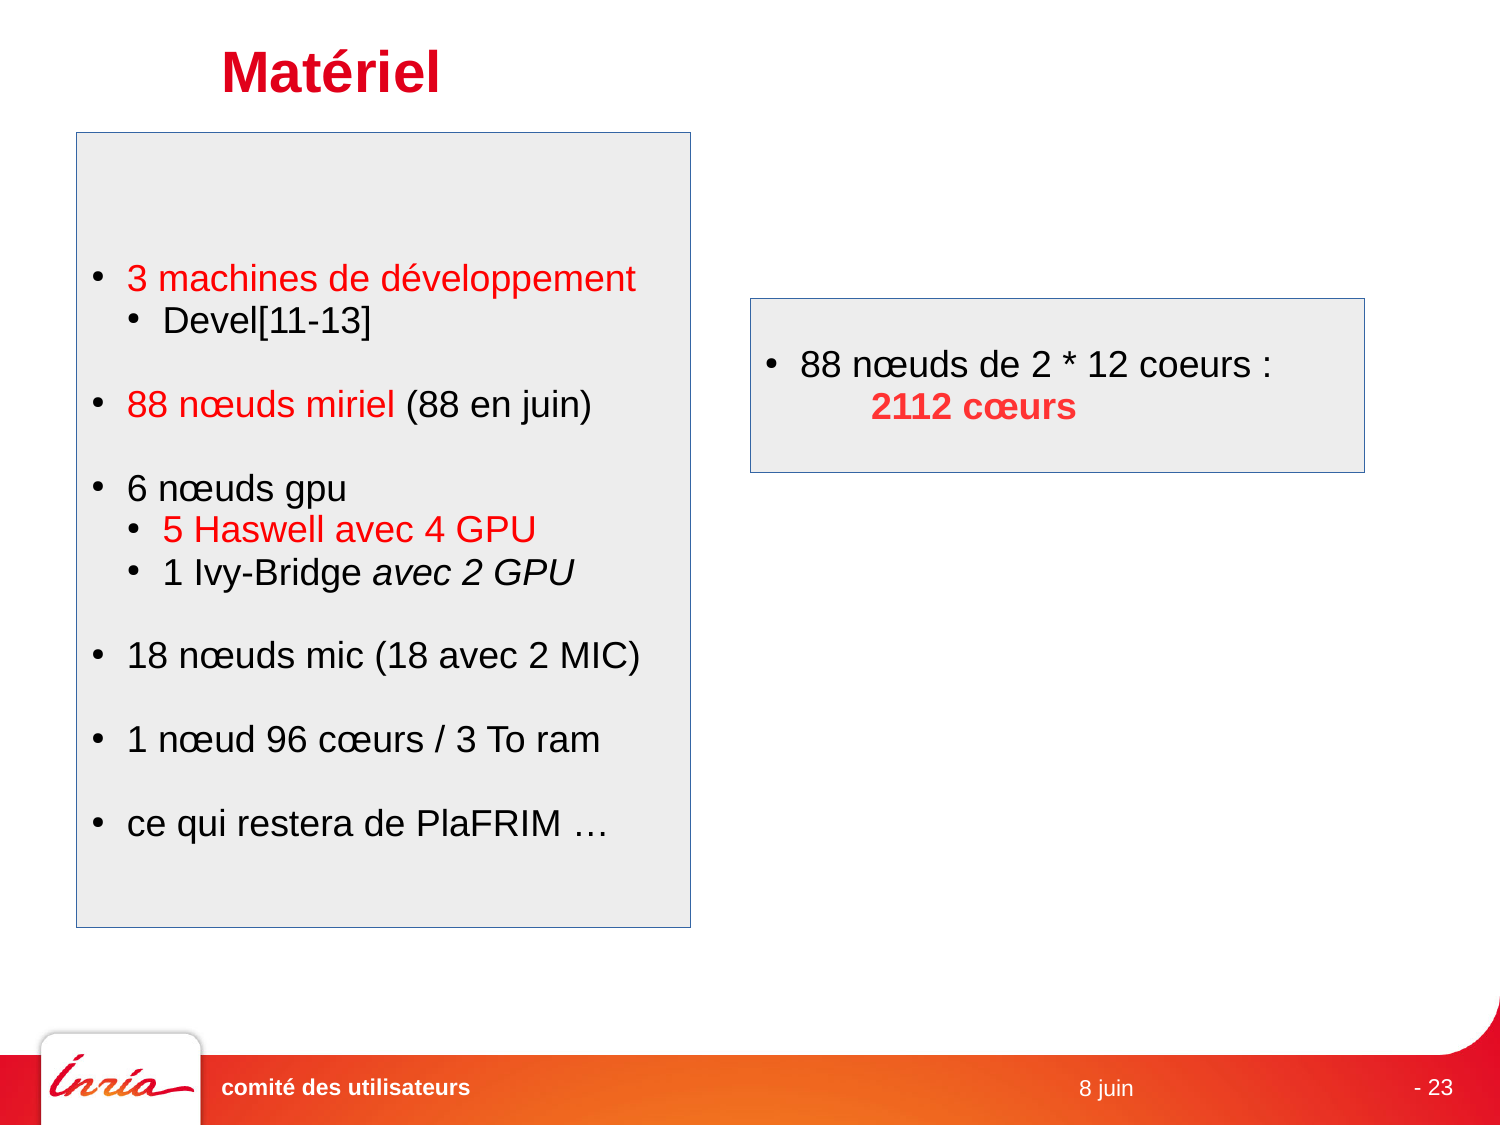

# Matériel
3 machines de développement
Devel[11-13]
88 nœuds miriel (88 en juin)
6 nœuds gpu
5 Haswell avec 4 GPU
1 Ivy-Bridge avec 2 GPU
18 nœuds mic (18 avec 2 MIC)
1 nœud 96 cœurs / 3 To ram
ce qui restera de PlaFRIM …
88 nœuds de 2 * 12 coeurs :
2112 cœurs
comité des utilisateurs
23
8 juin 2015